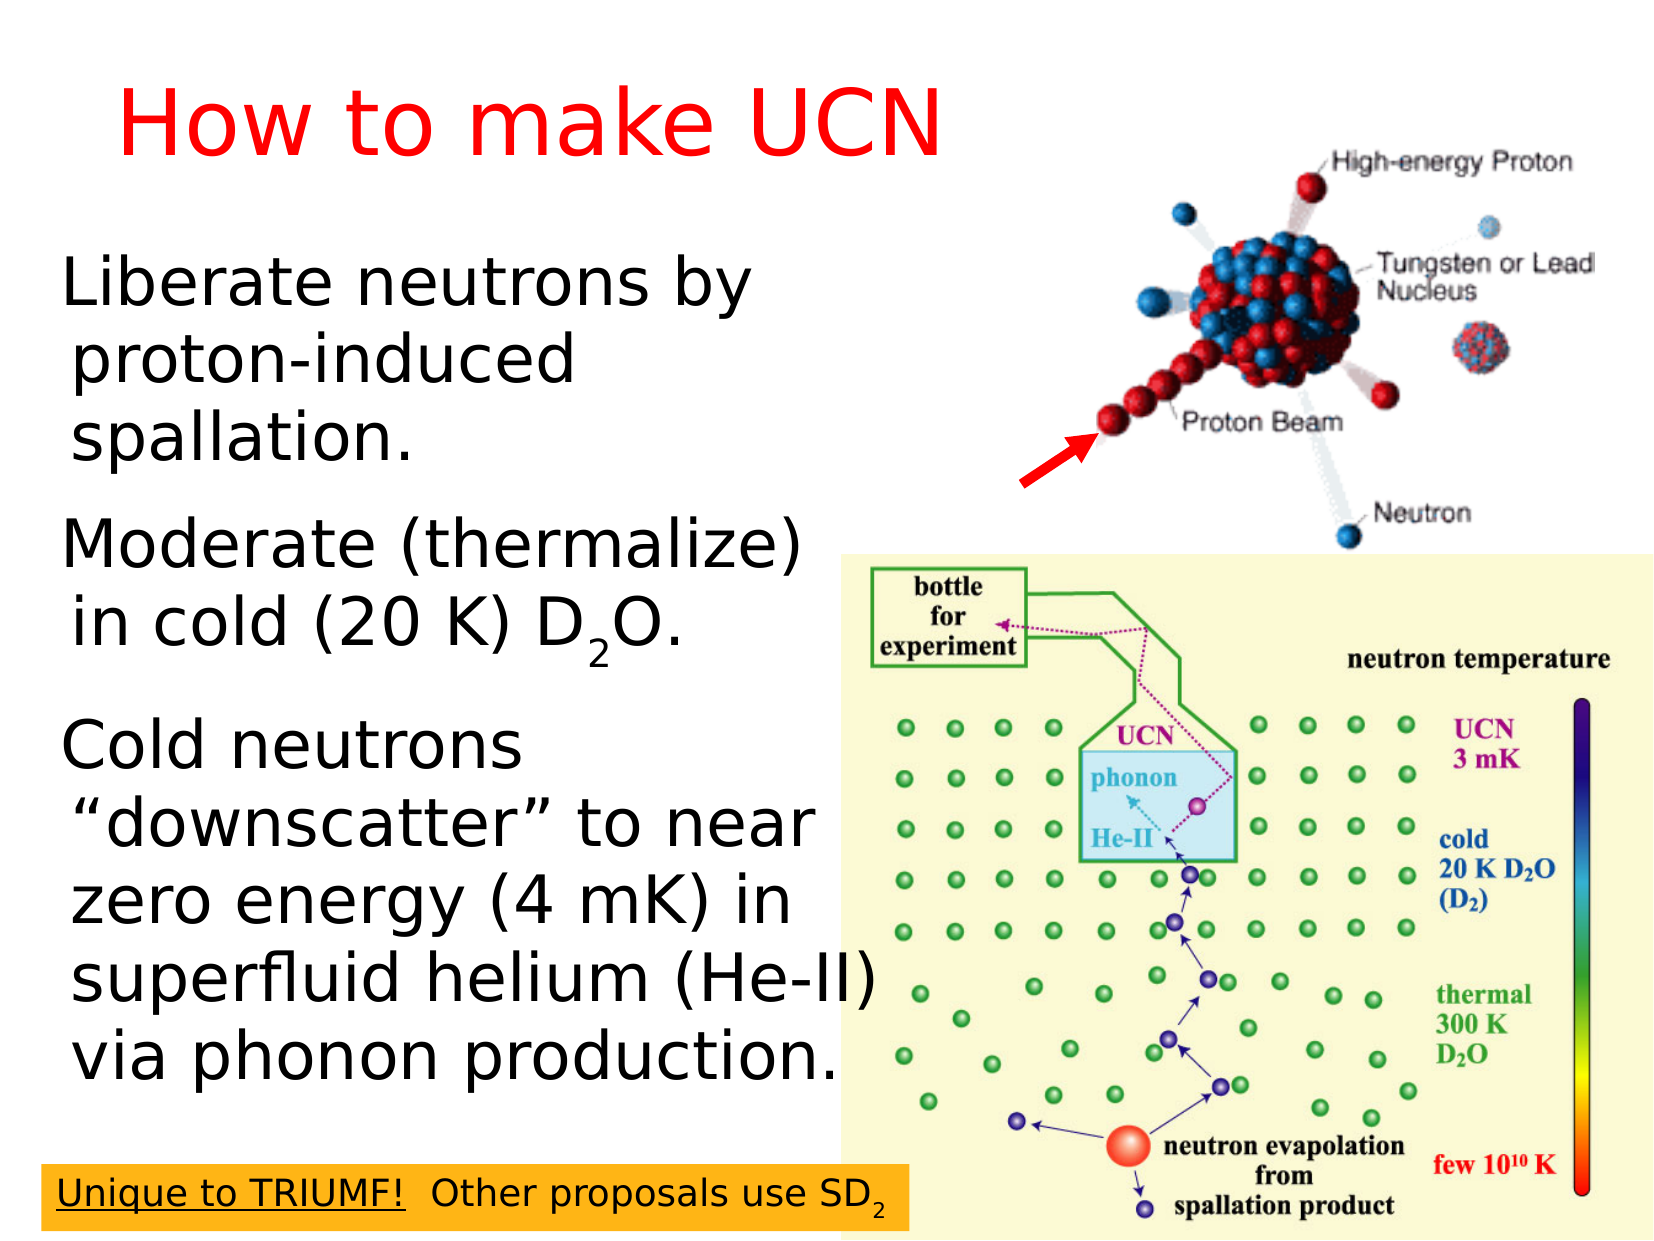

# How to make UCN
 Liberate neutrons by proton-induced spallation.
 Moderate (thermalize) in cold (20 K) D2O.
 Cold neutrons “downscatter” to near zero energy (4 mK) in superfluid helium (He-II) via phonon production.
Unique to TRIUMF! Other proposals use SD2